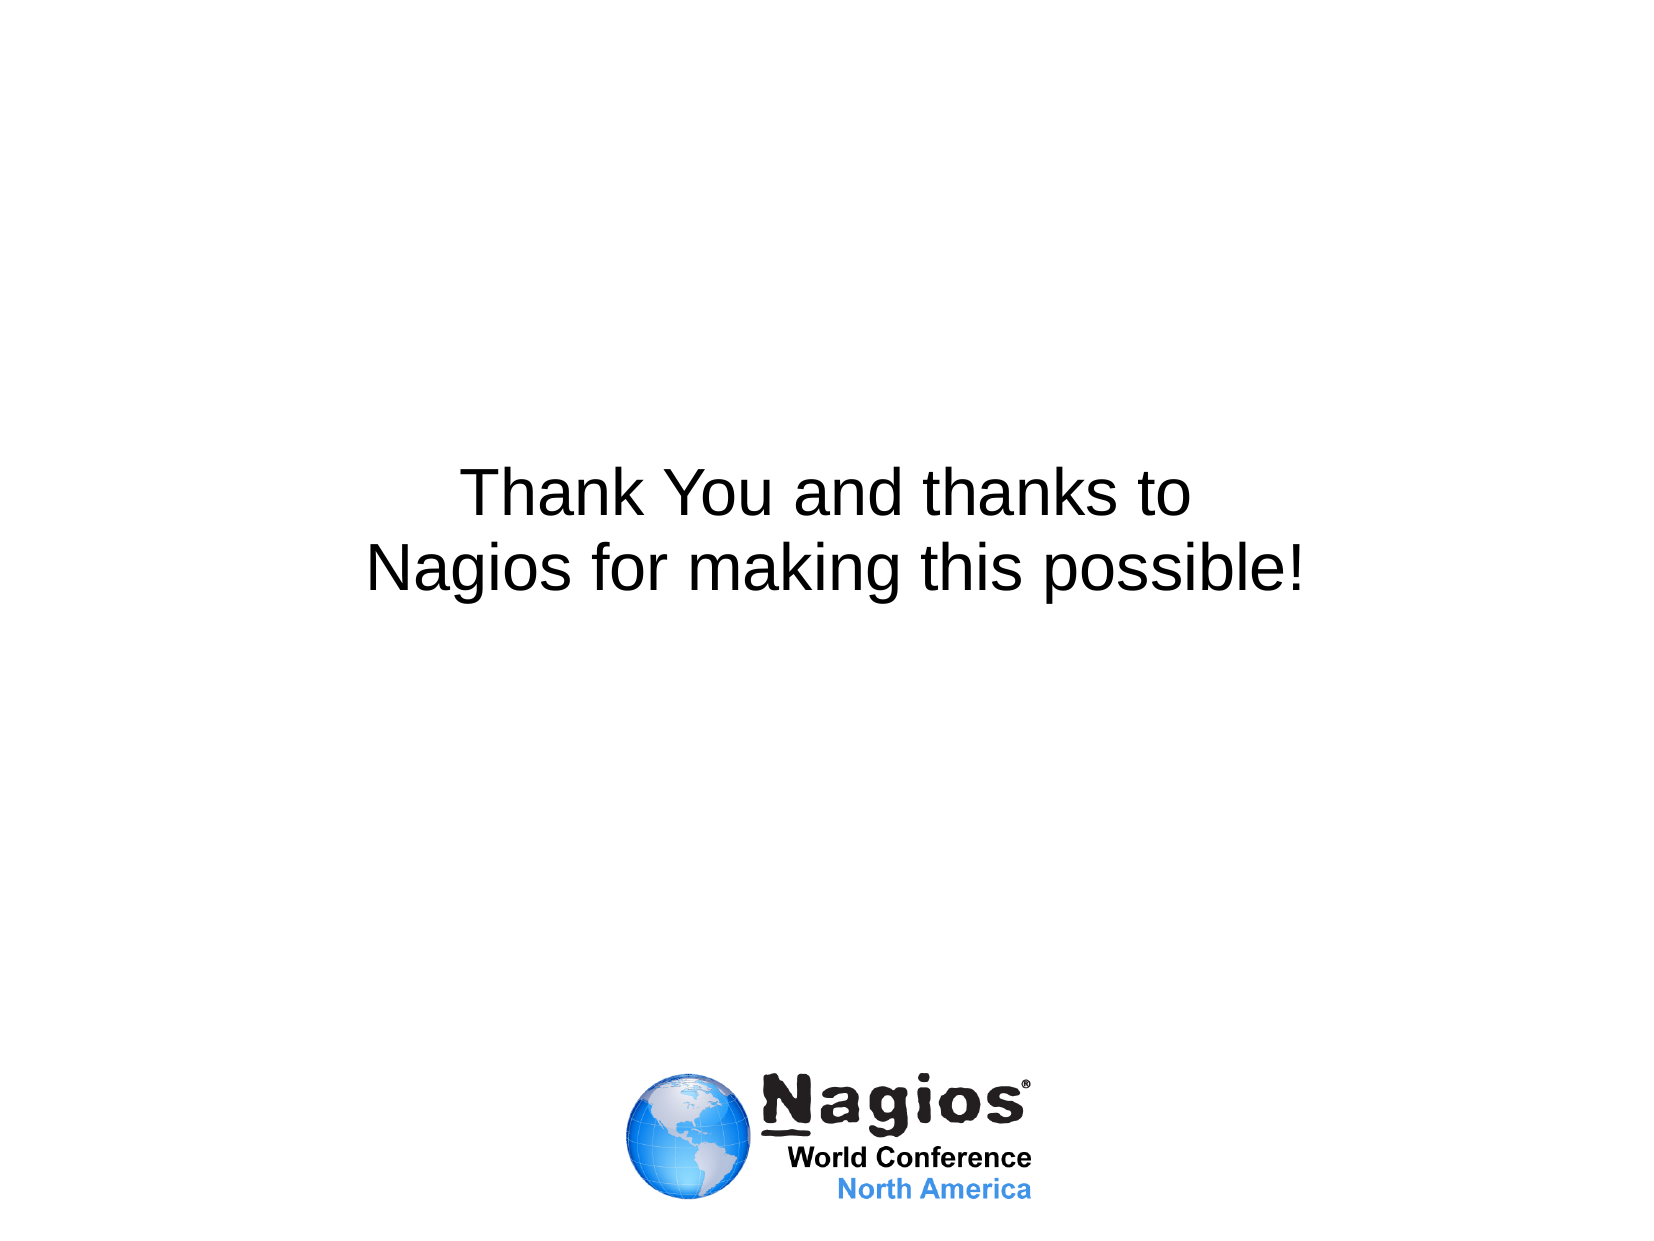

# Thank You and thanks to
 Nagios for making this possible!